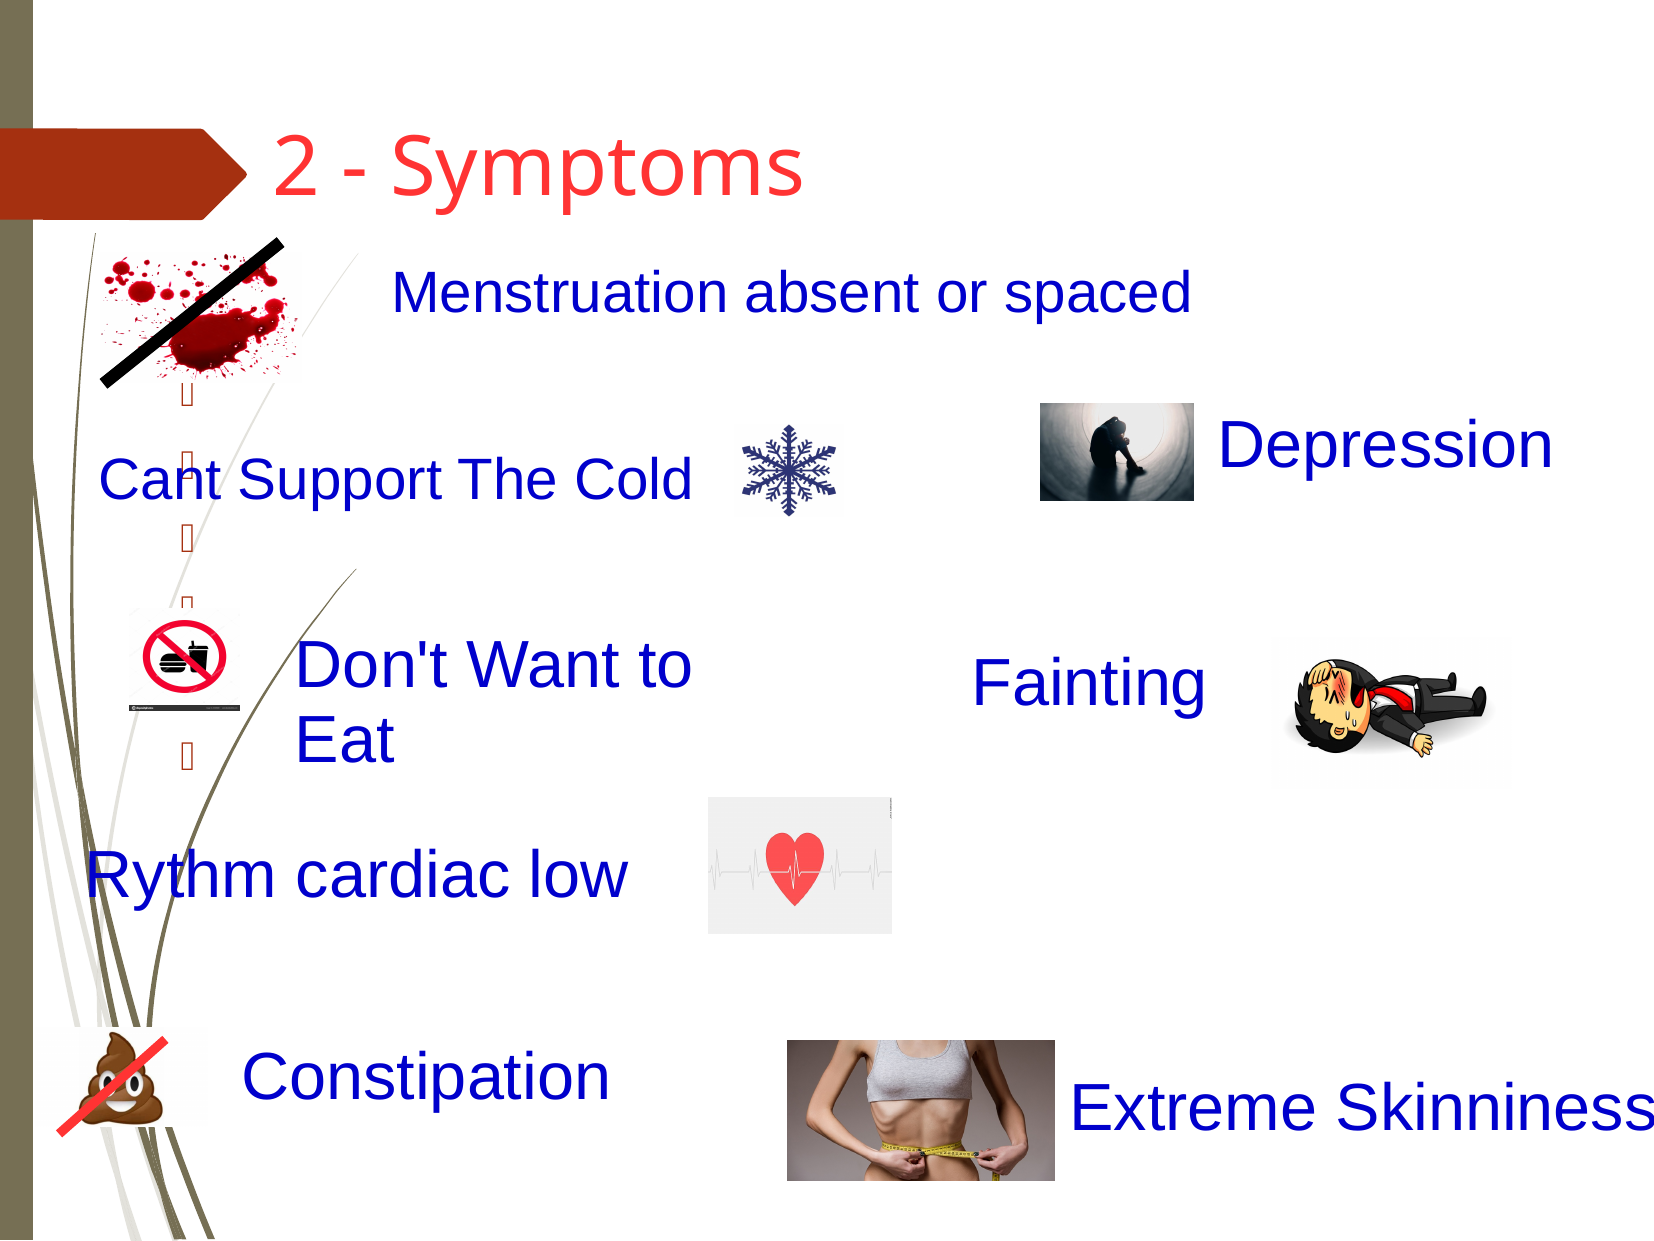

2 - Symptoms
Menstruation absent or spaced
#
Depression
 Cant Support The Cold
Don't Want to Eat
Fainting
Rythm cardiac low
Constipation
Extreme Skinniness